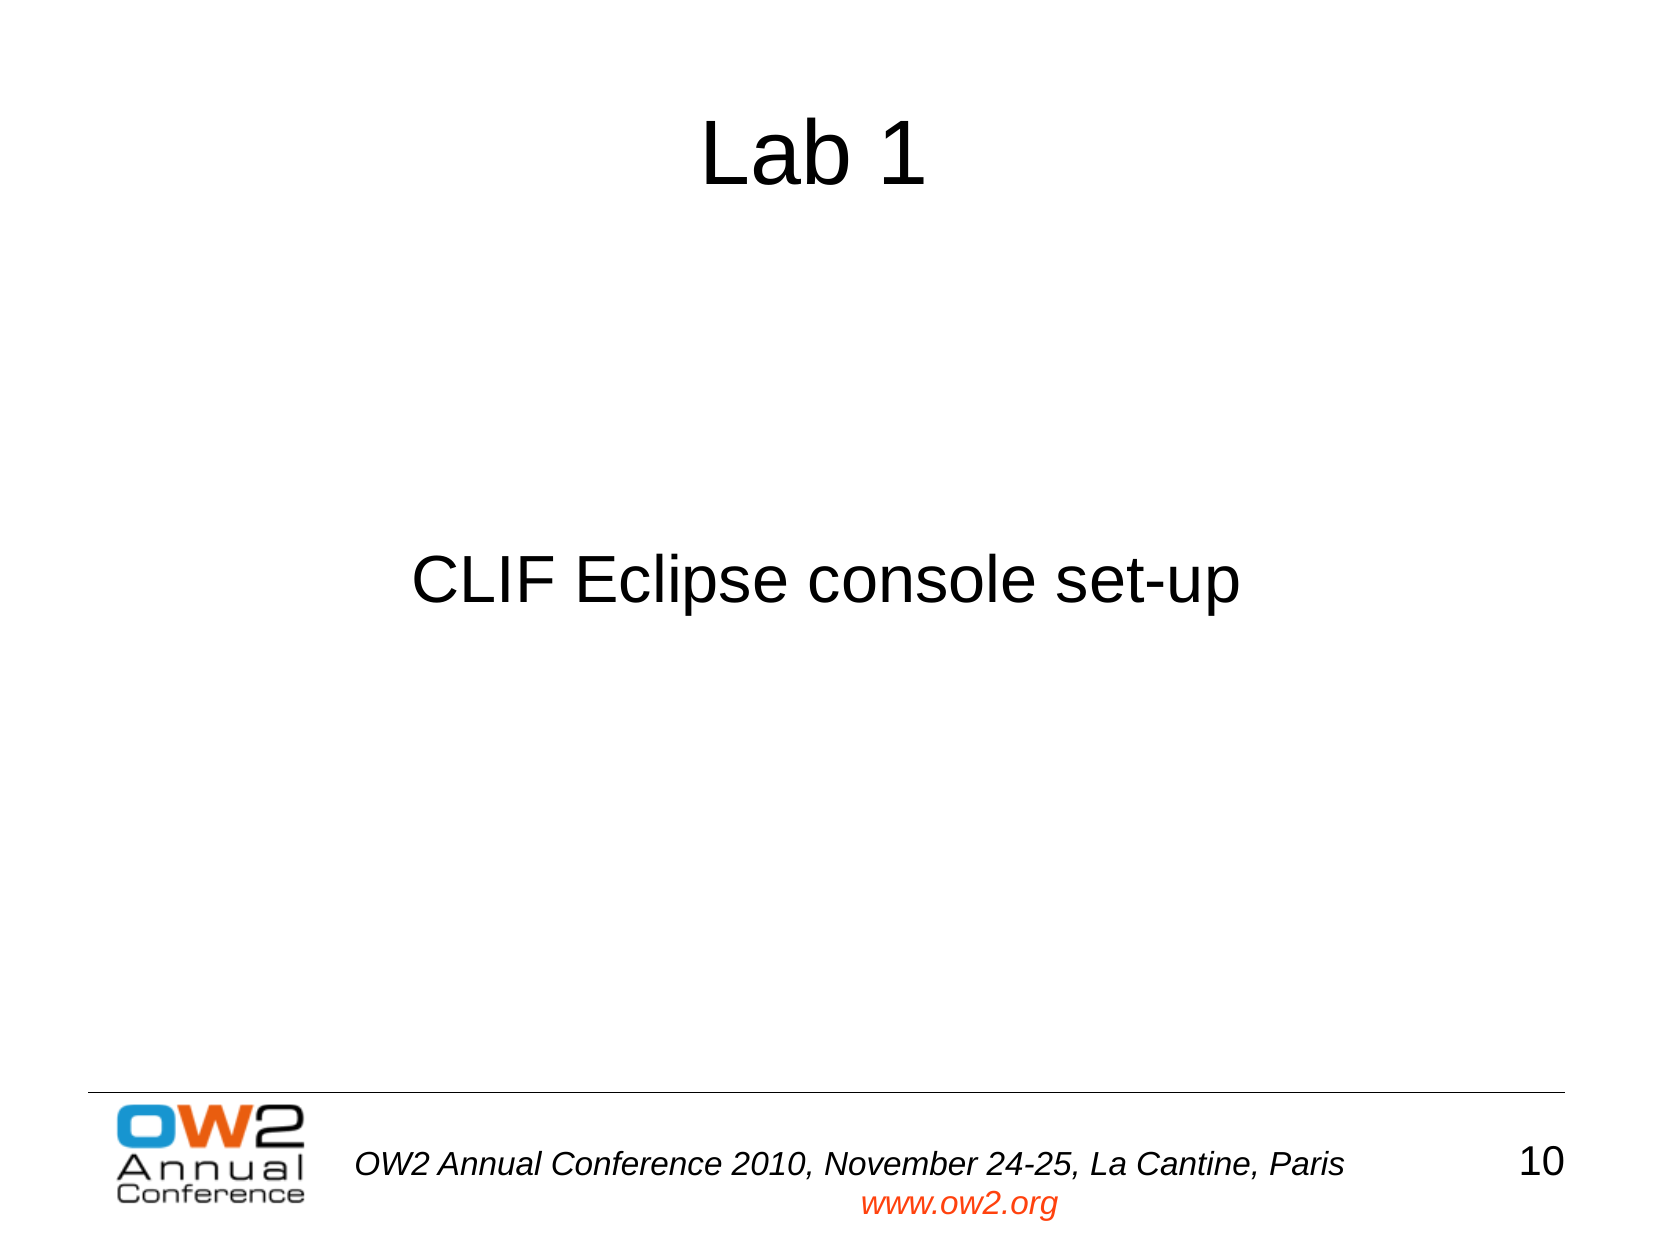

# Lab 1
CLIF Eclipse console set-up